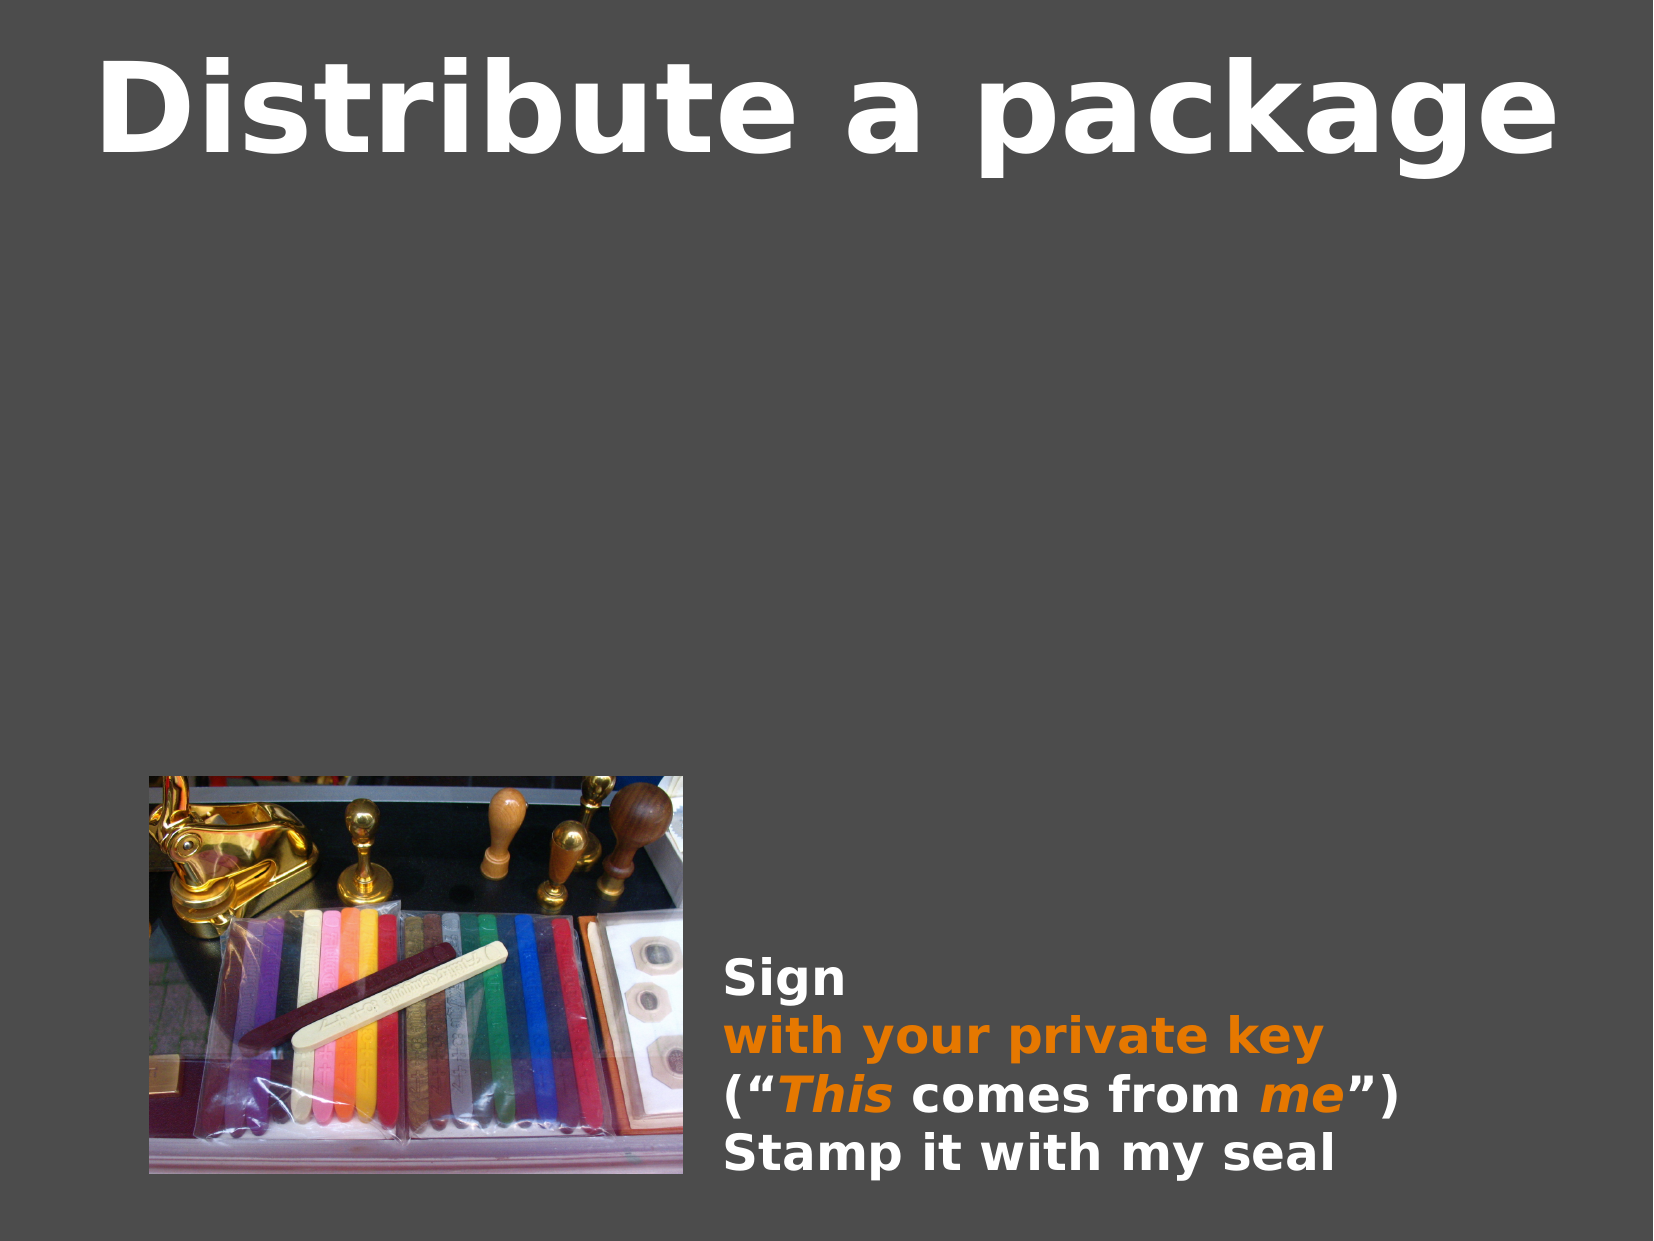

Distribute a package
Sign
with your private key
(“This comes from me”)
Stamp it with my seal